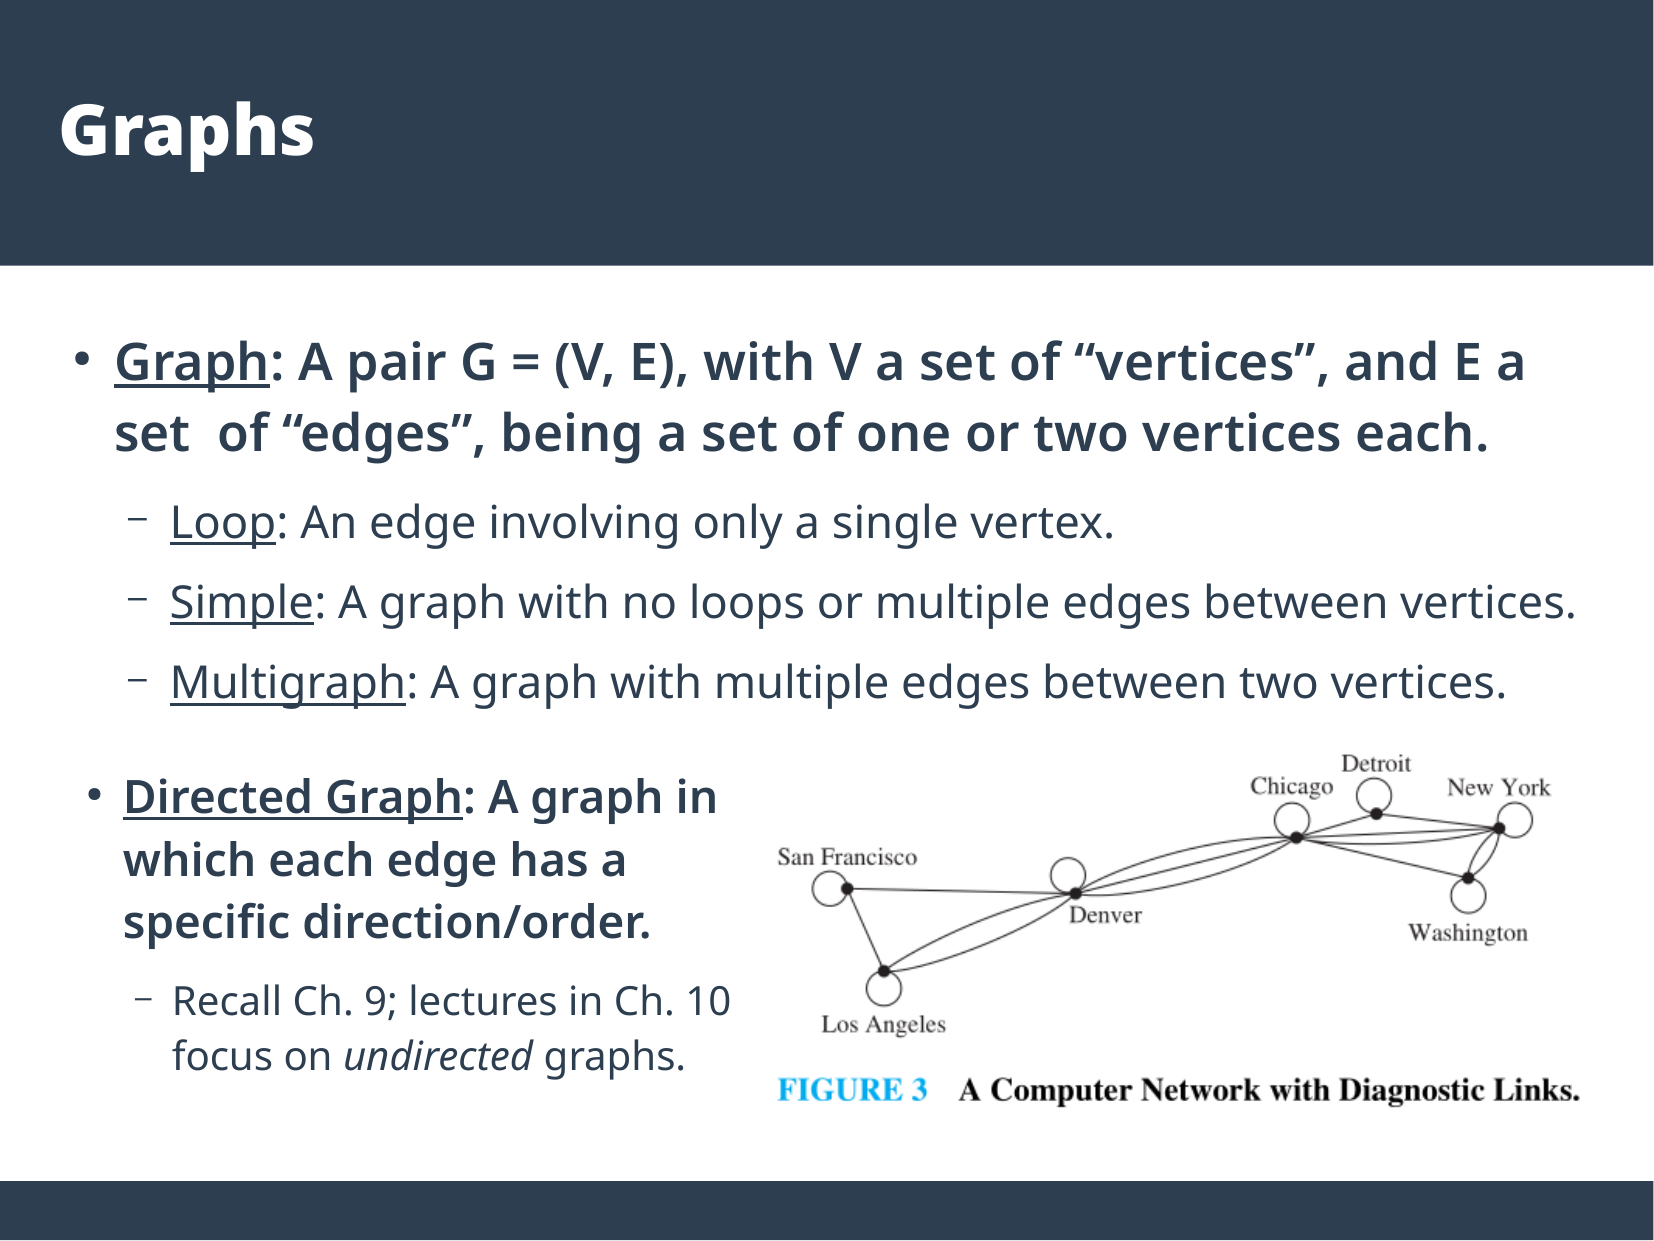

# Graphs
Graph: A pair G = (V, E), with V a set of “vertices”, and E a set of “edges”, being a set of one or two vertices each.
Loop: An edge involving only a single vertex.
Simple: A graph with no loops or multiple edges between vertices.
Multigraph: A graph with multiple edges between two vertices.
Directed Graph: A graph in which each edge has a specific direction/order.
Recall Ch. 9; lectures in Ch. 10 focus on undirected graphs.